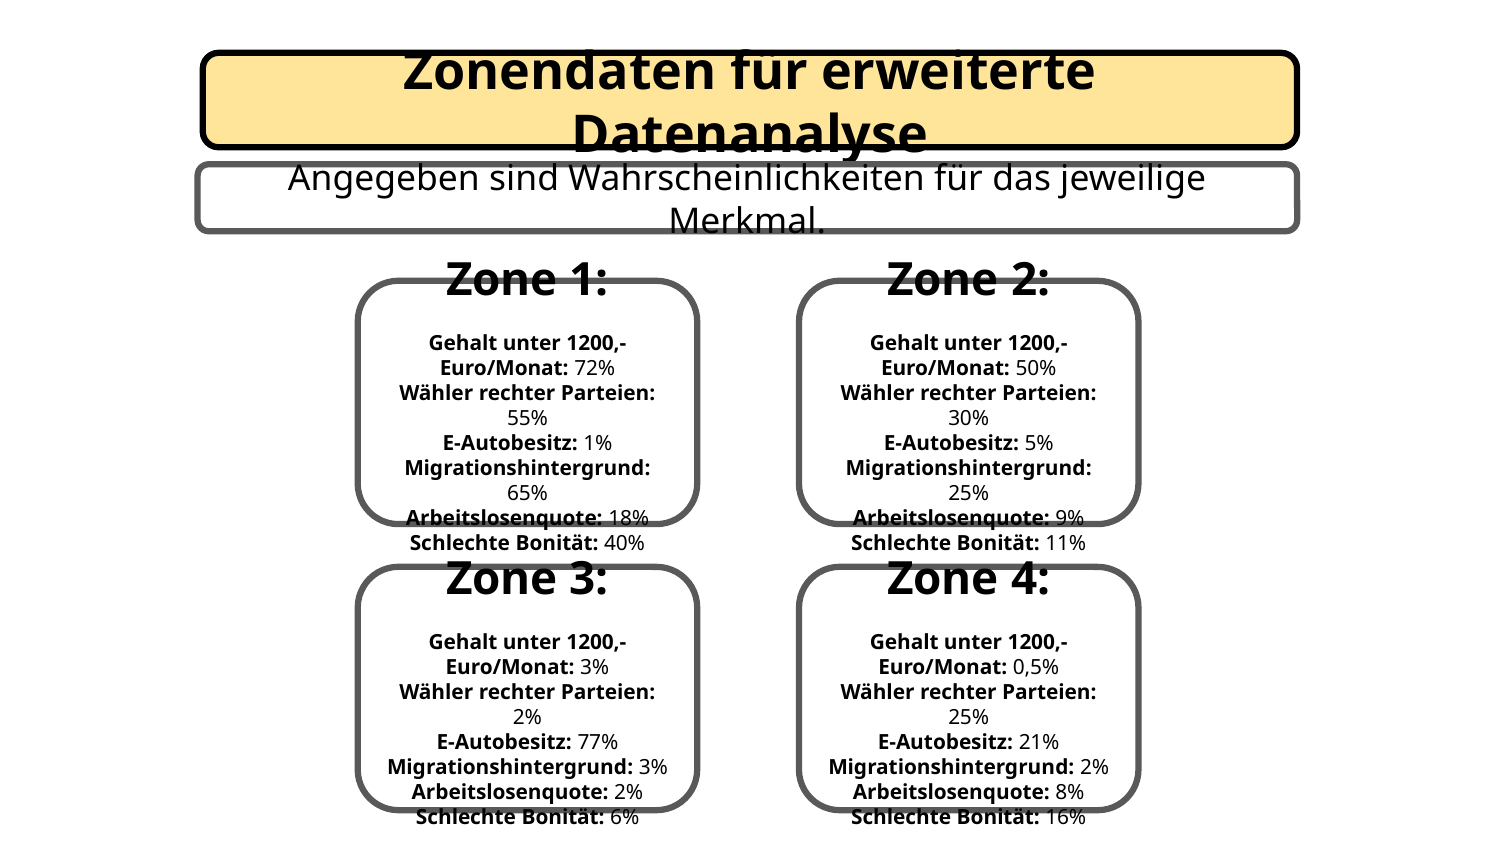

Zonendaten für erweiterte Datenanalyse
Angegeben sind Wahrscheinlichkeiten für das jeweilige Merkmal.
Zone 1:
Gehalt unter 1200,- Euro/Monat: 72%
Wähler rechter Parteien: 55%
E-Autobesitz: 1%
Migrationshintergrund: 65%
Arbeitslosenquote: 18%
Schlechte Bonität: 40%
Zone 2:
Gehalt unter 1200,- Euro/Monat: 50%
Wähler rechter Parteien: 30%
E-Autobesitz: 5%
Migrationshintergrund: 25%
Arbeitslosenquote: 9%
Schlechte Bonität: 11%
Zone 3:
Gehalt unter 1200,- Euro/Monat: 3%
Wähler rechter Parteien: 2%
E-Autobesitz: 77%
Migrationshintergrund: 3%
Arbeitslosenquote: 2%
Schlechte Bonität: 6%
Zone 4:
Gehalt unter 1200,- Euro/Monat: 0,5%
Wähler rechter Parteien: 25%
E-Autobesitz: 21%
Migrationshintergrund: 2%
Arbeitslosenquote: 8%
Schlechte Bonität: 16%